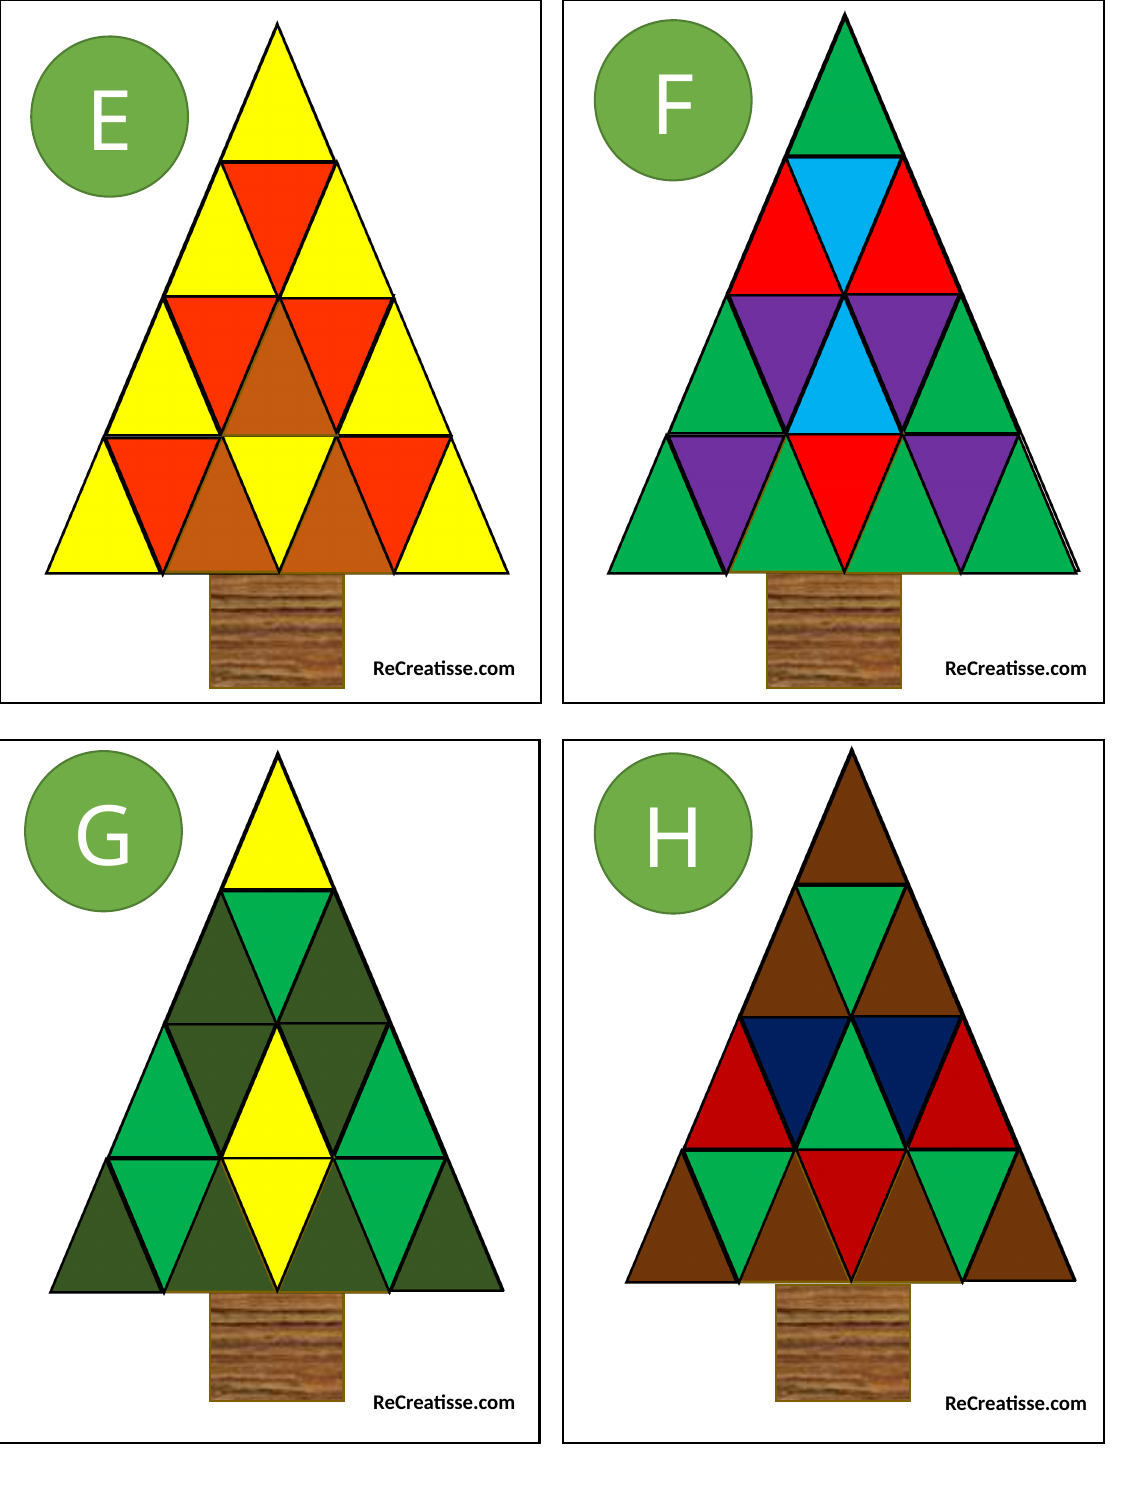

F
E
ReCreatisse.com
ReCreatisse.com
G
H
ReCreatisse.com
ReCreatisse.com